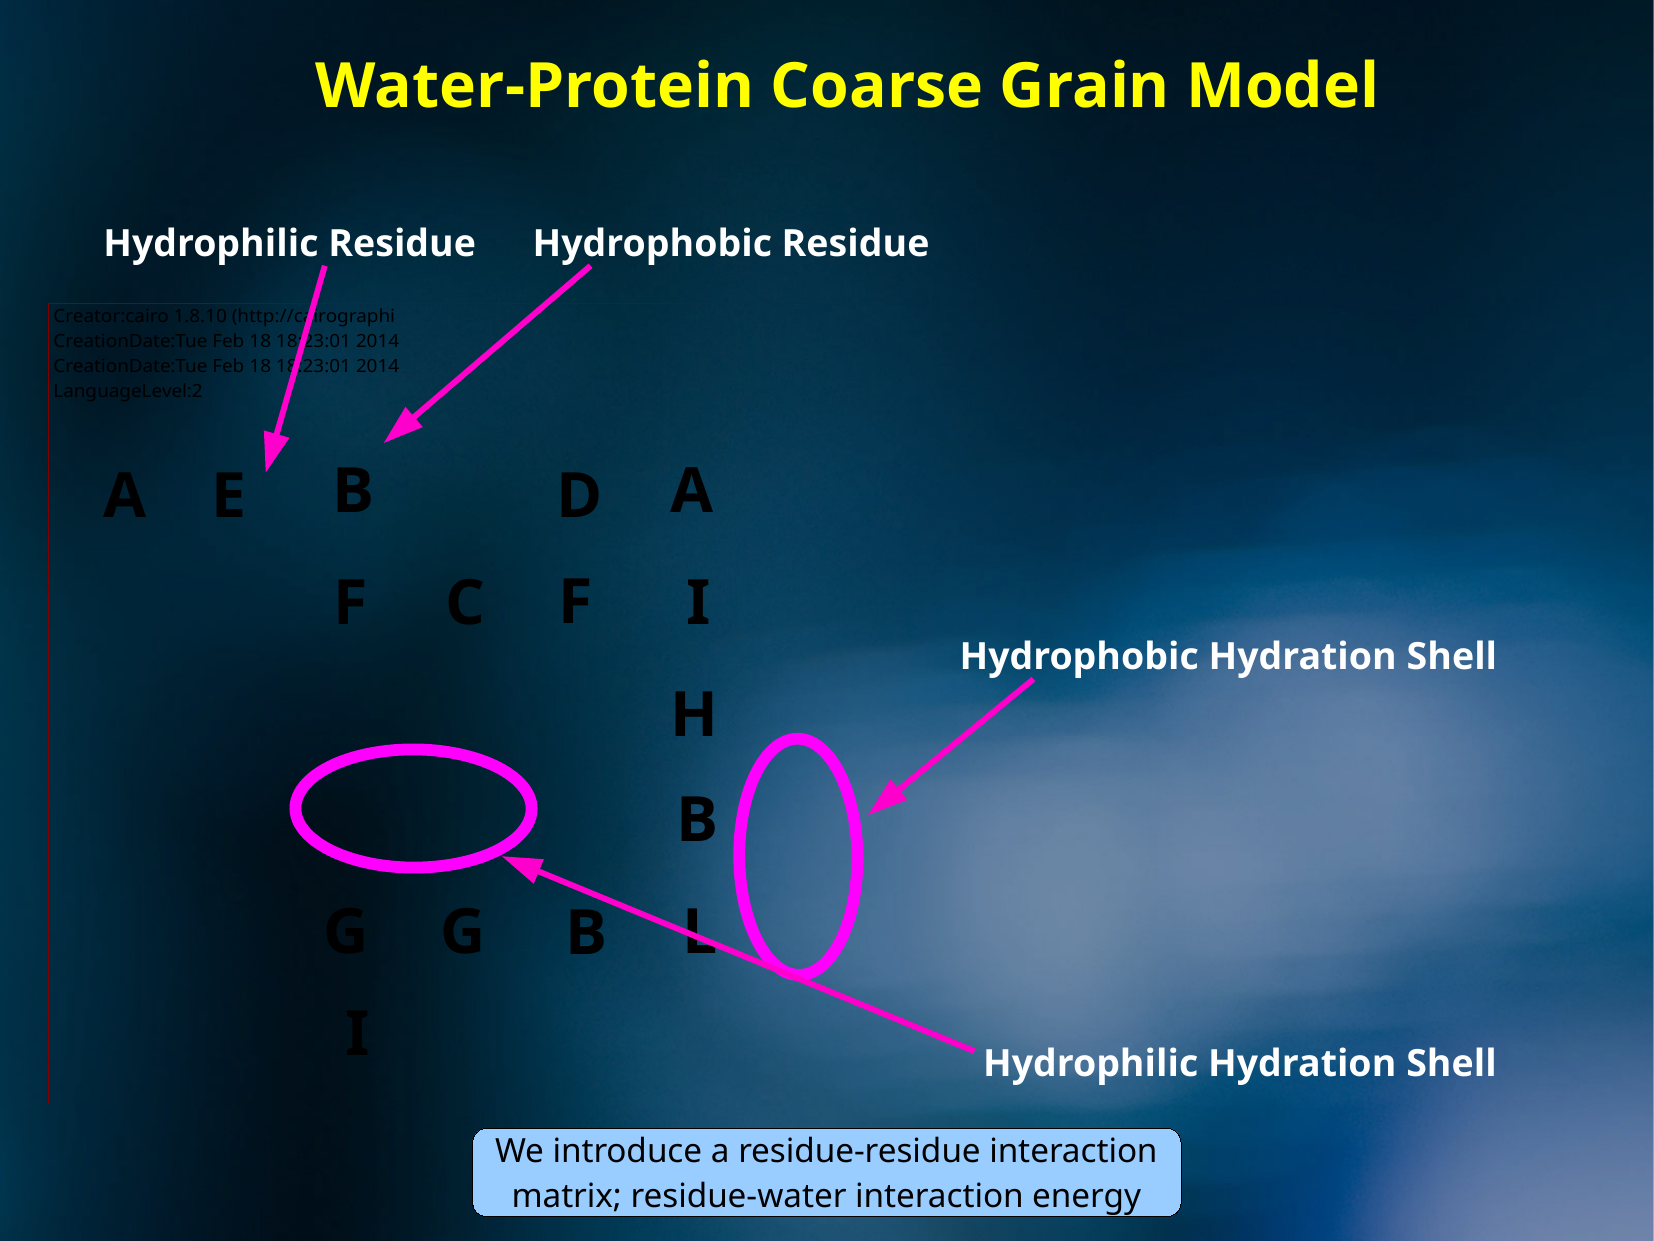

Water-Protein Coarse Grain Model
Hydrophilic Residue
Hydrophobic Residue
B
A
A
E
D
F
F
C
I
Hydrophobic Hydration Shell
H
B
G
G
L
B
I
Hydrophilic Hydration Shell
We introduce a residue-residue interaction
matrix; residue-water interaction energy